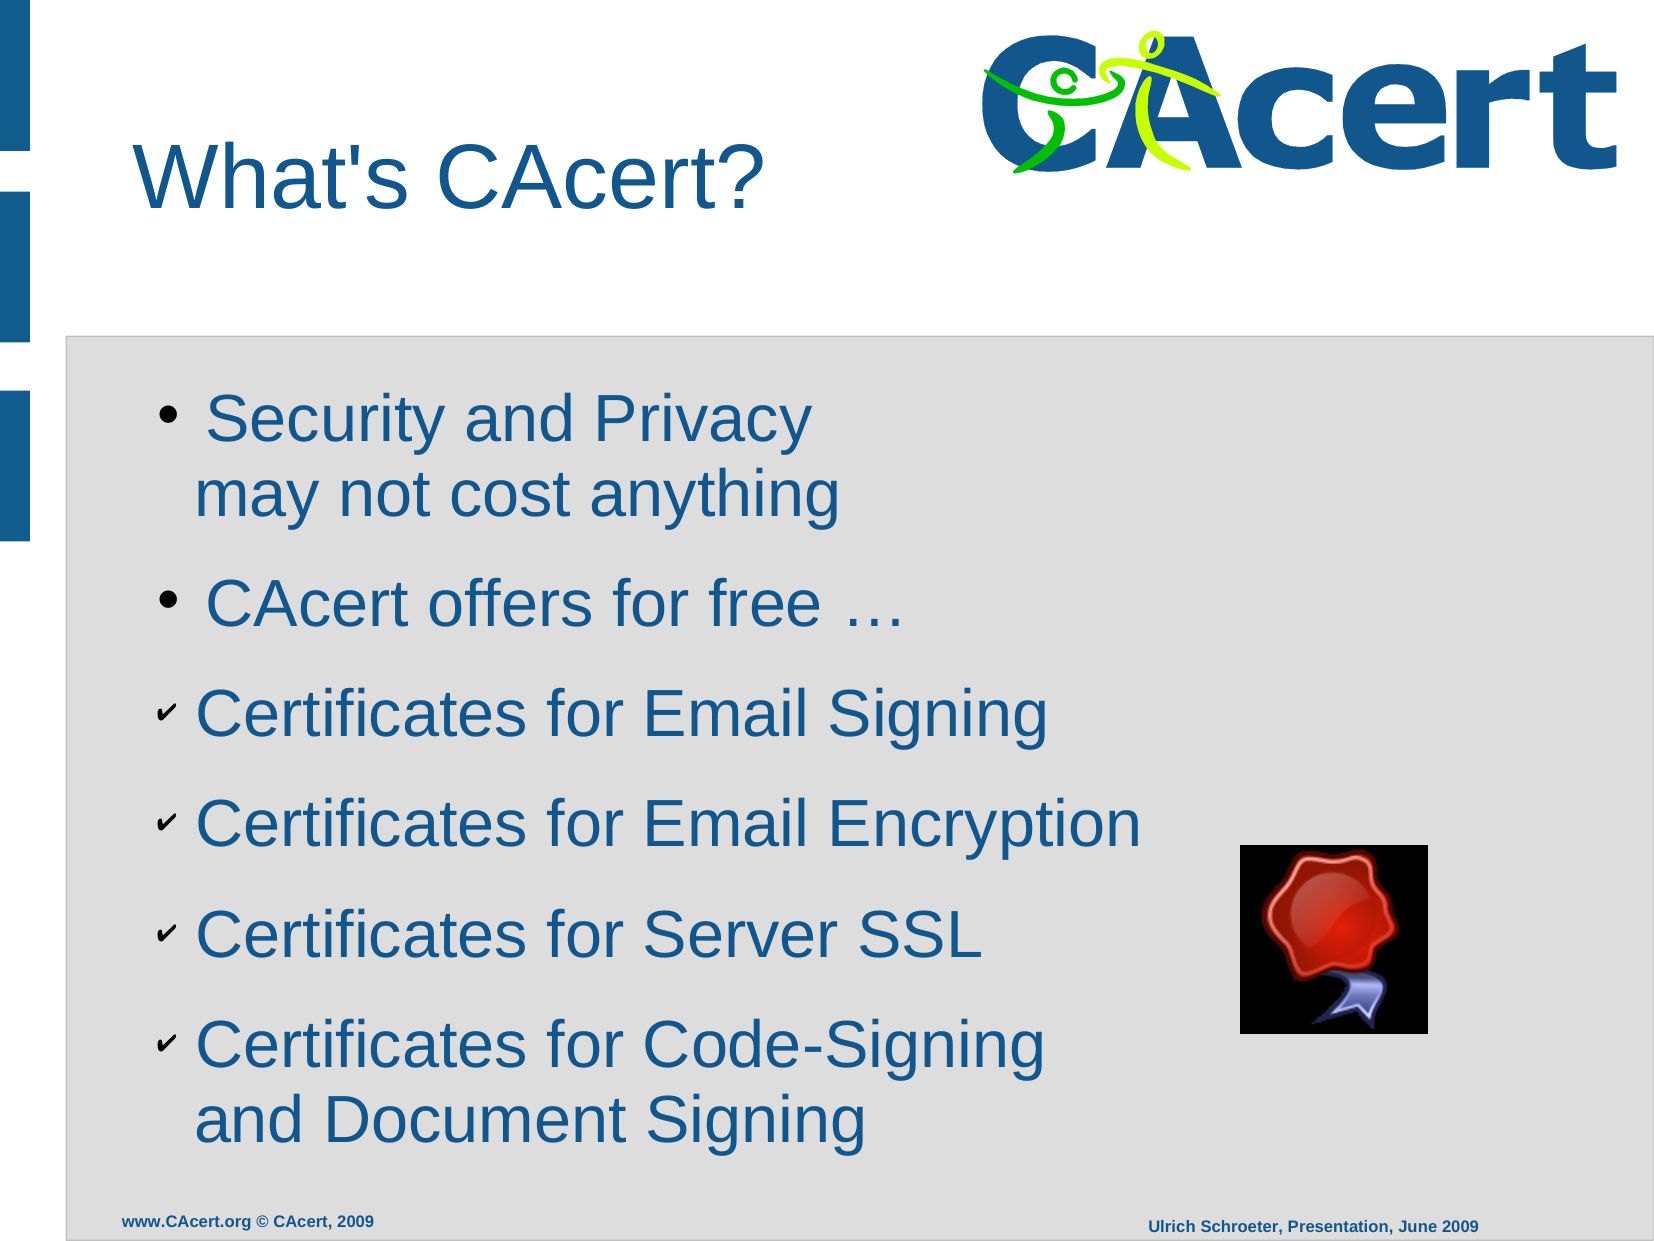

What's CAcert?
 Security and Privacy
 may not cost anything
 CAcert offers for free …
 Certificates for Email Signing
 Certificates for Email Encryption
 Certificates for Server SSL
 Certificates for Code-Signing
 and Document Signing